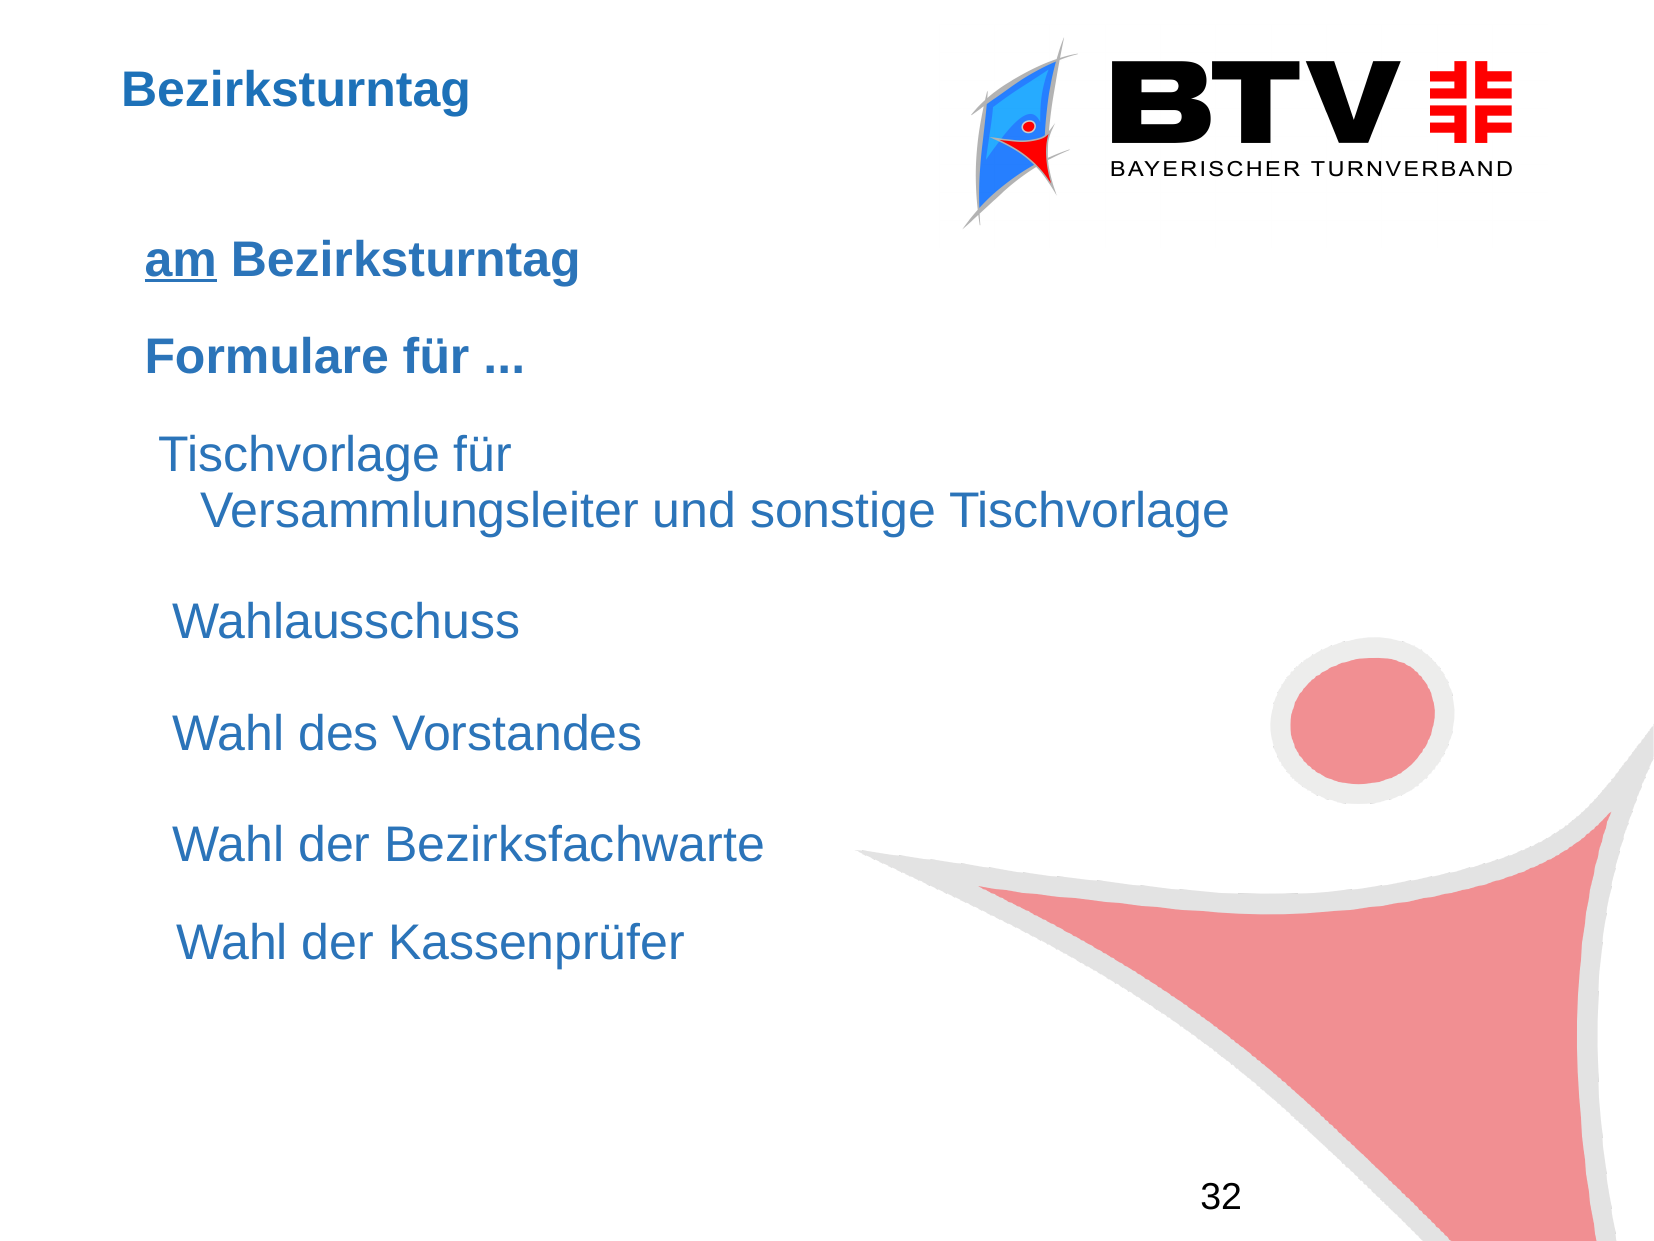

# Bezirksturntag
am Bezirksturntag
Formulare für ...
 Tischvorlage für
 Versammlungsleiter und sonstige Tischvorlage
 Wahlausschuss
 Wahl des Vorstandes
 Wahl der Bezirksfachwarte
 Wahl der Kassenprüfer